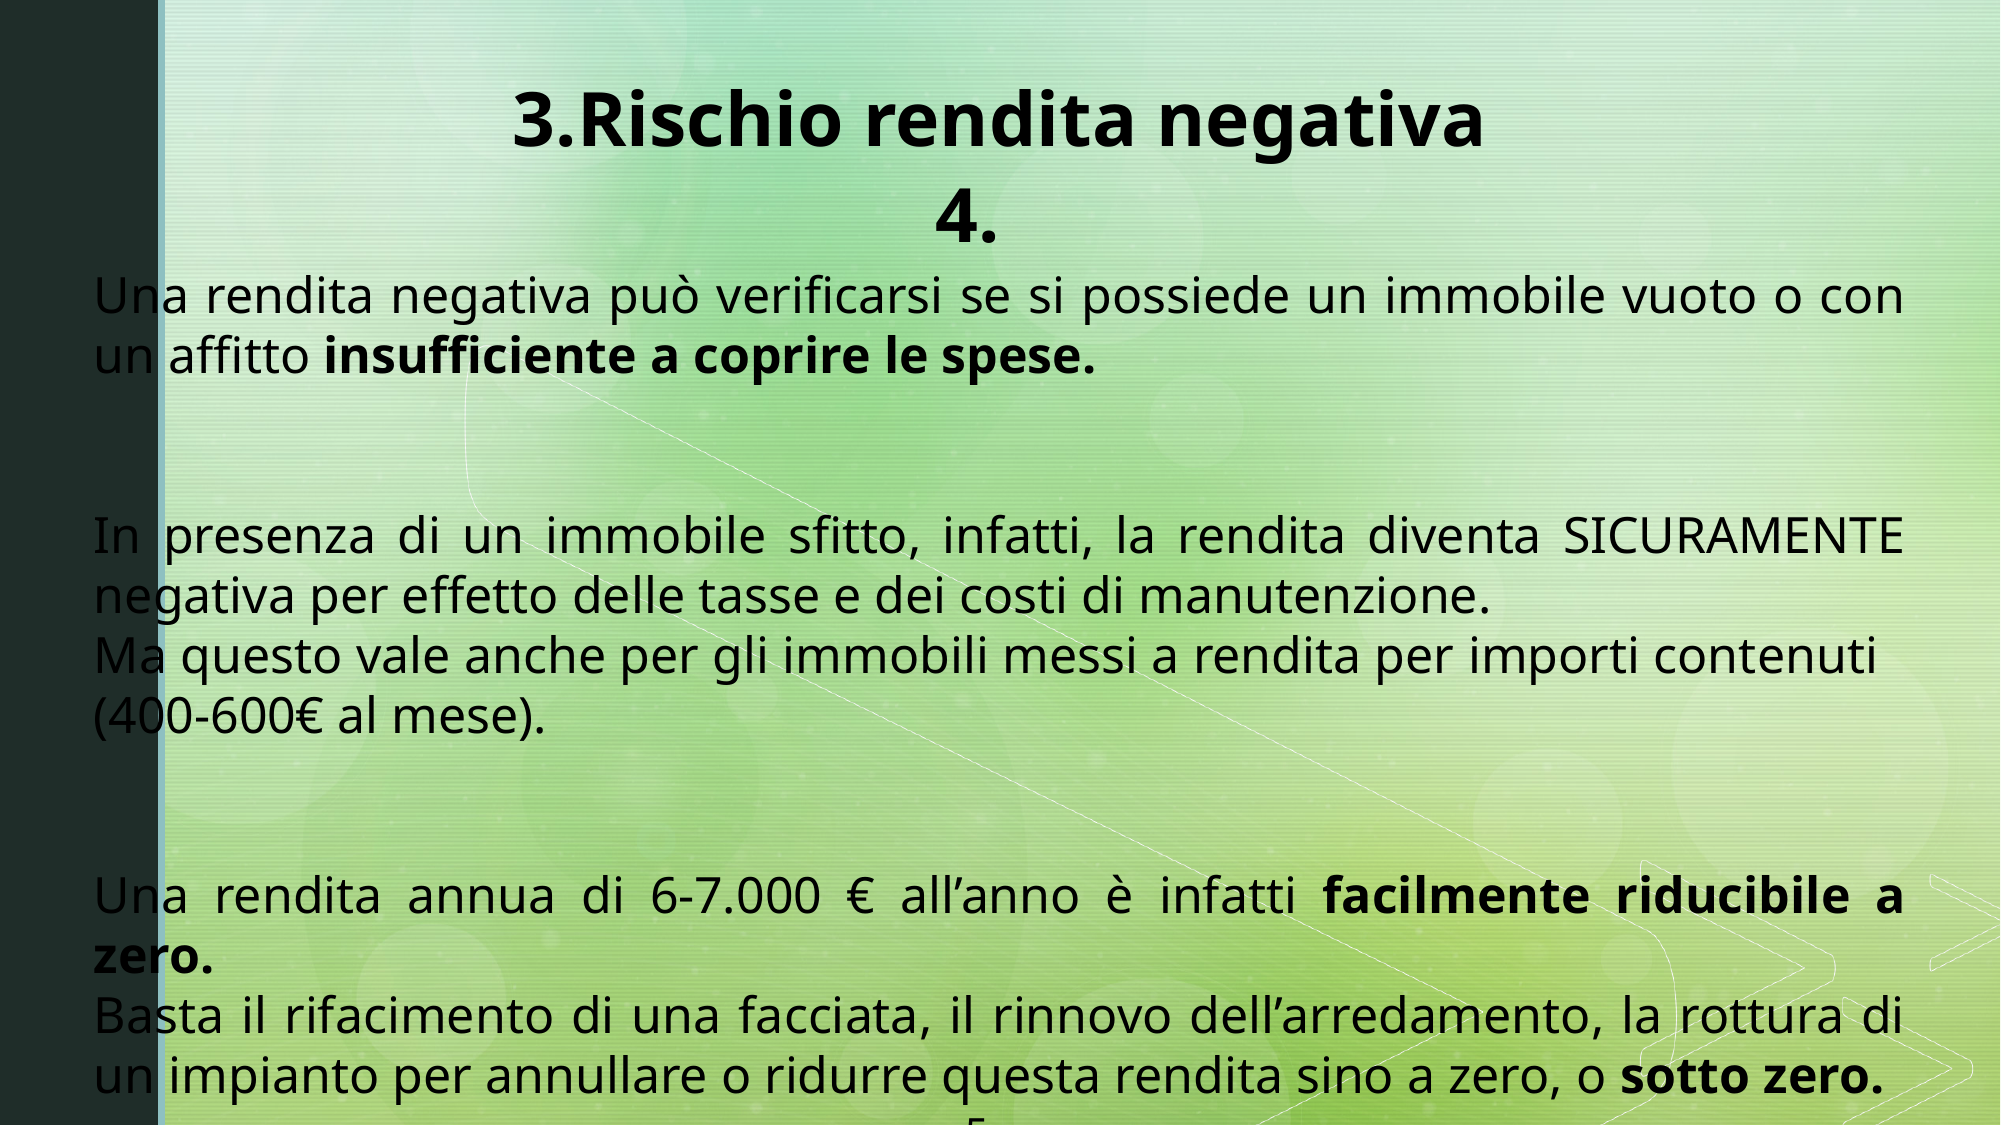

Rischio rendita negativa
Una rendita negativa può verificarsi se si possiede un immobile vuoto o con un affitto insufficiente a coprire le spese.
In presenza di un immobile sfitto, infatti, la rendita diventa SICURAMENTE negativa per effetto delle tasse e dei costi di manutenzione.
Ma questo vale anche per gli immobili messi a rendita per importi contenuti (400-600€ al mese).
Una rendita annua di 6-7.000 € all’anno è infatti facilmente riducibile a zero.
Basta il rifacimento di una facciata, il rinnovo dell’arredamento, la rottura di un impianto per annullare o ridurre questa rendita sino a zero, o sotto zero.